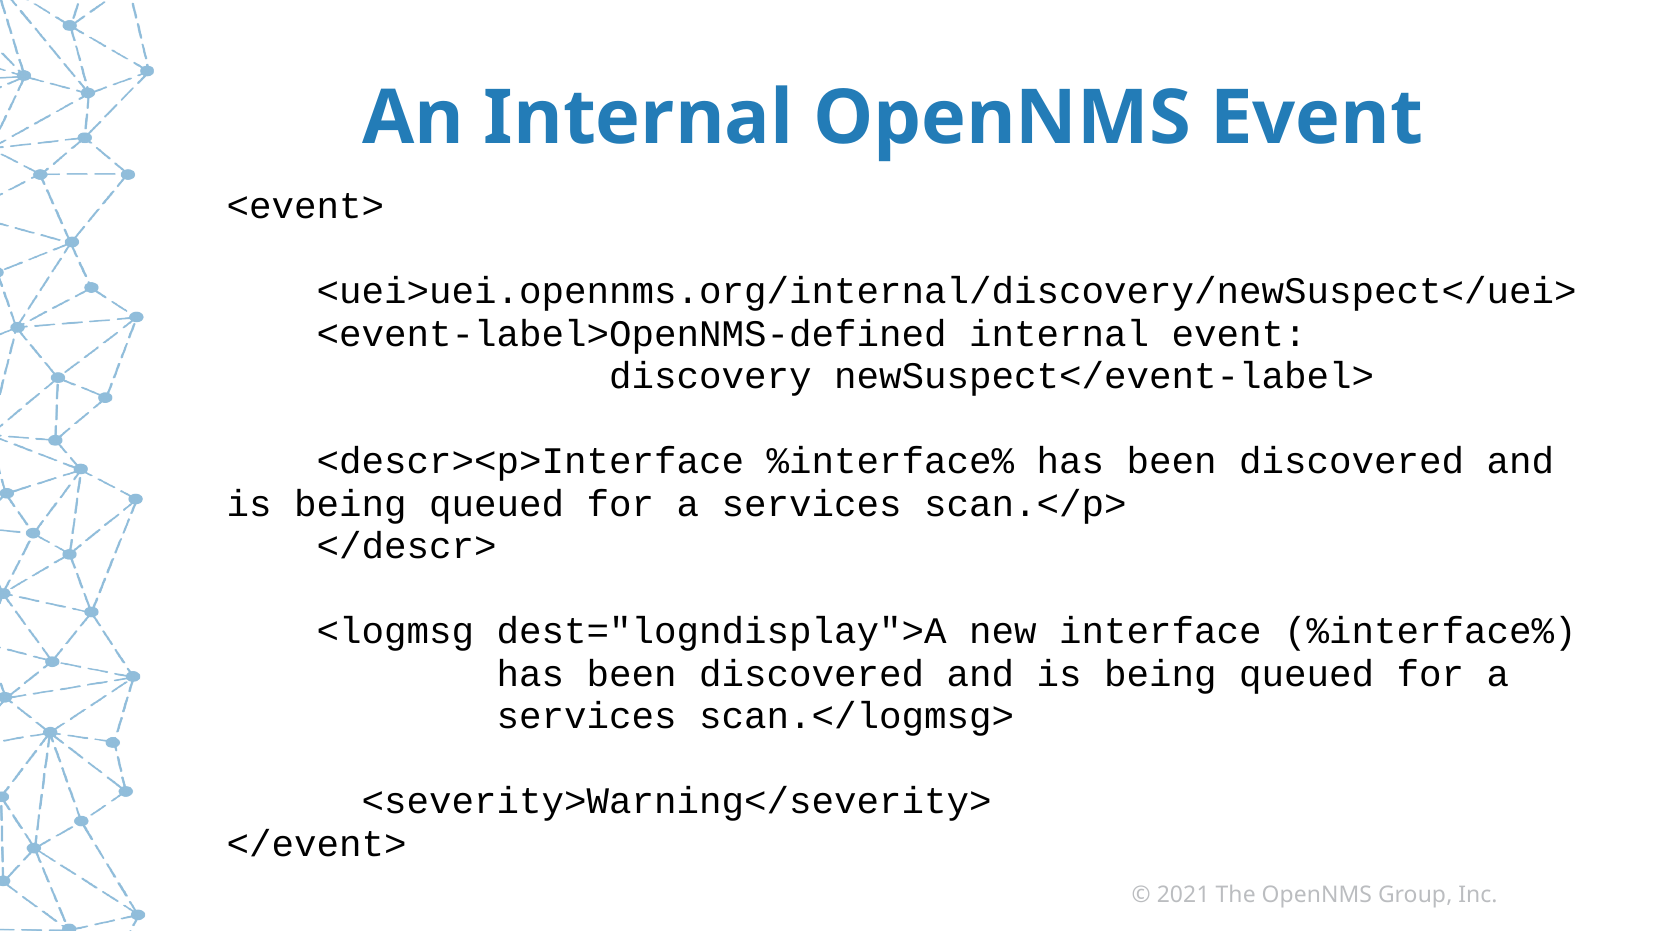

# An Internal OpenNMS Event
<event>
 <uei>uei.opennms.org/internal/discovery/newSuspect</uei>
 <event-label>OpenNMS-defined internal event: discovery newSuspect</event-label>
 <descr><p>Interface %interface% has been discovered and is being queued for a services scan.</p>
 </descr>
 <logmsg dest="logndisplay">A new interface (%interface%) has been discovered and is being queued for a services scan.</logmsg>
 <severity>Warning</severity>
</event>